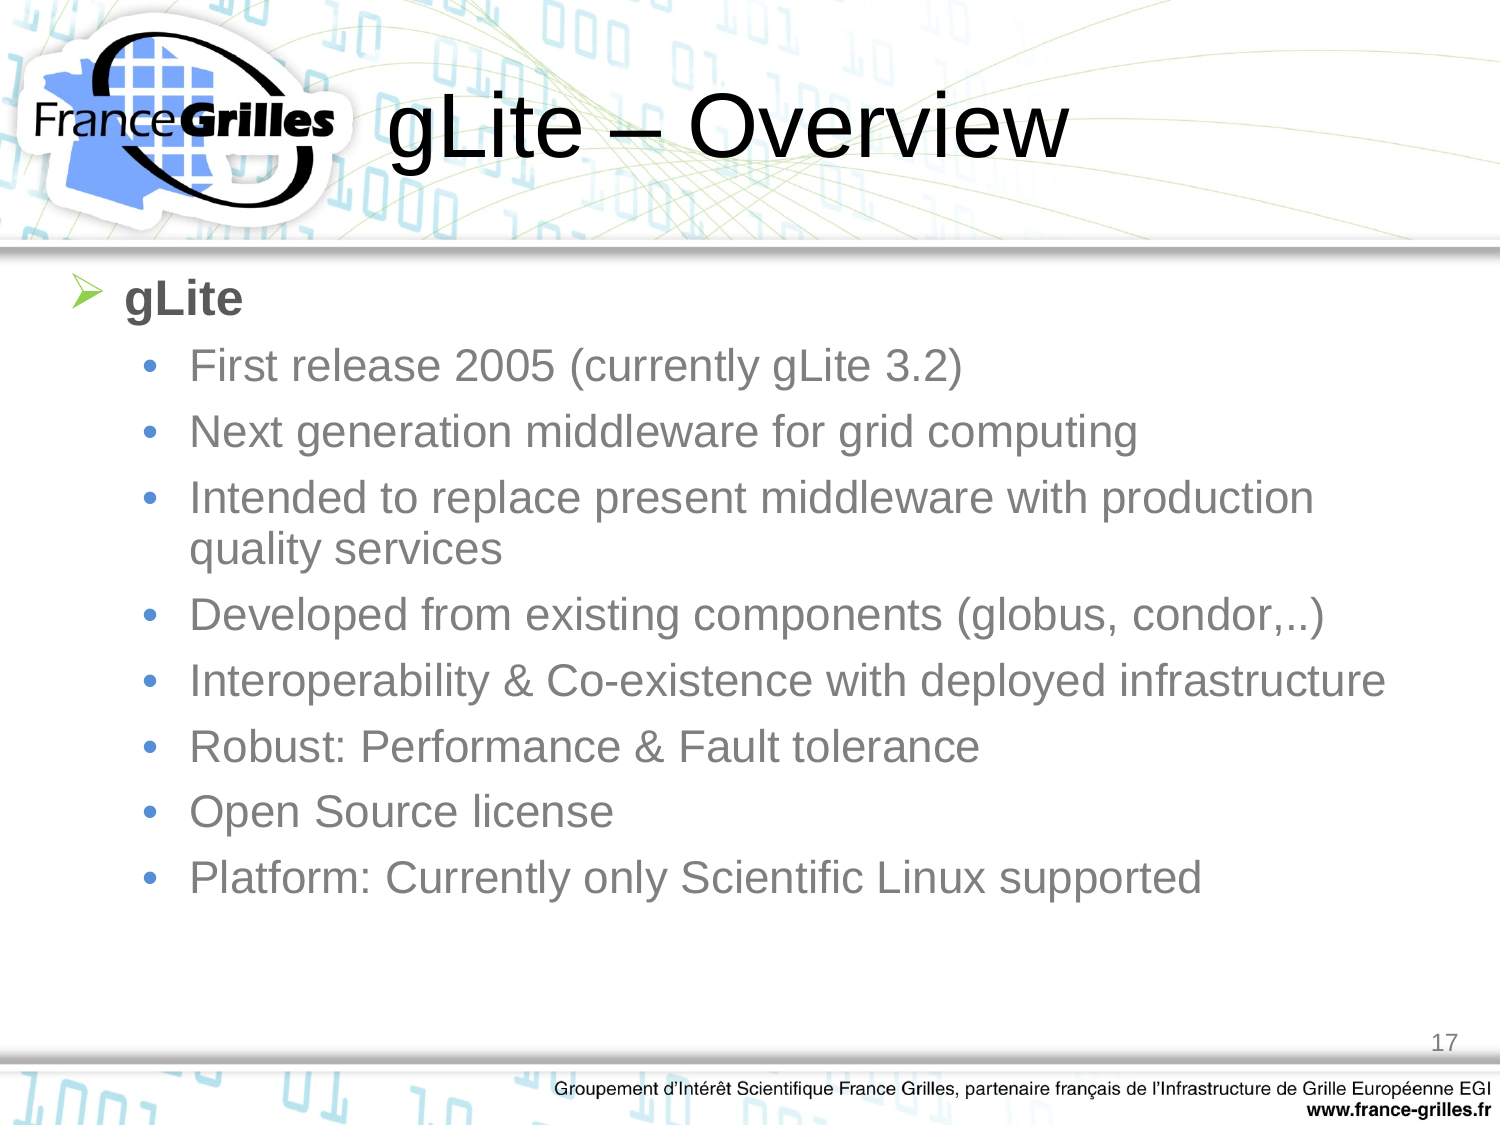

# gLite – Overview
gLite
First release 2005 (currently gLite 3.2)
Next generation middleware for grid computing
Intended to replace present middleware with production quality services
Developed from existing components (globus, condor,..)
Interoperability & Co-existence with deployed infrastructure
Robust: Performance & Fault tolerance
Open Source license
Platform: Currently only Scientific Linux supported
17
Introduction aux grilles